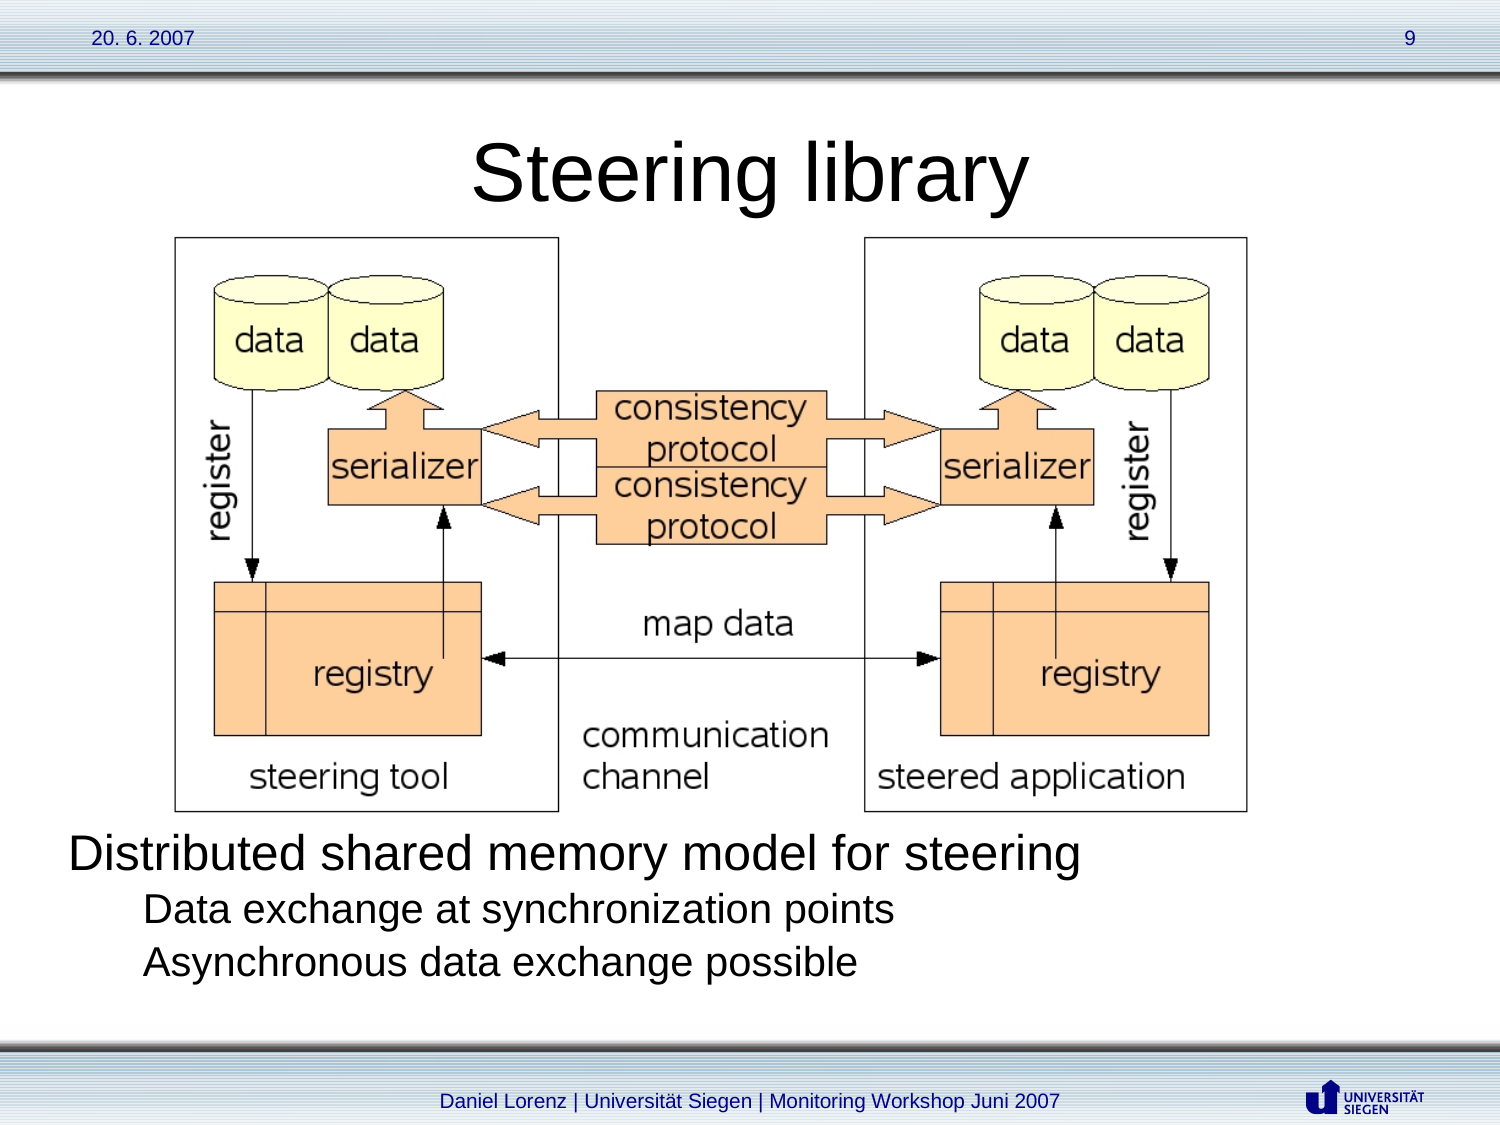

9
20. 6. 2007
# Steering library
Distributed shared memory model for steering
Data exchange at synchronization points
Asynchronous data exchange possible
Daniel Lorenz | Universität Siegen | Monitoring Workshop Juni 2007